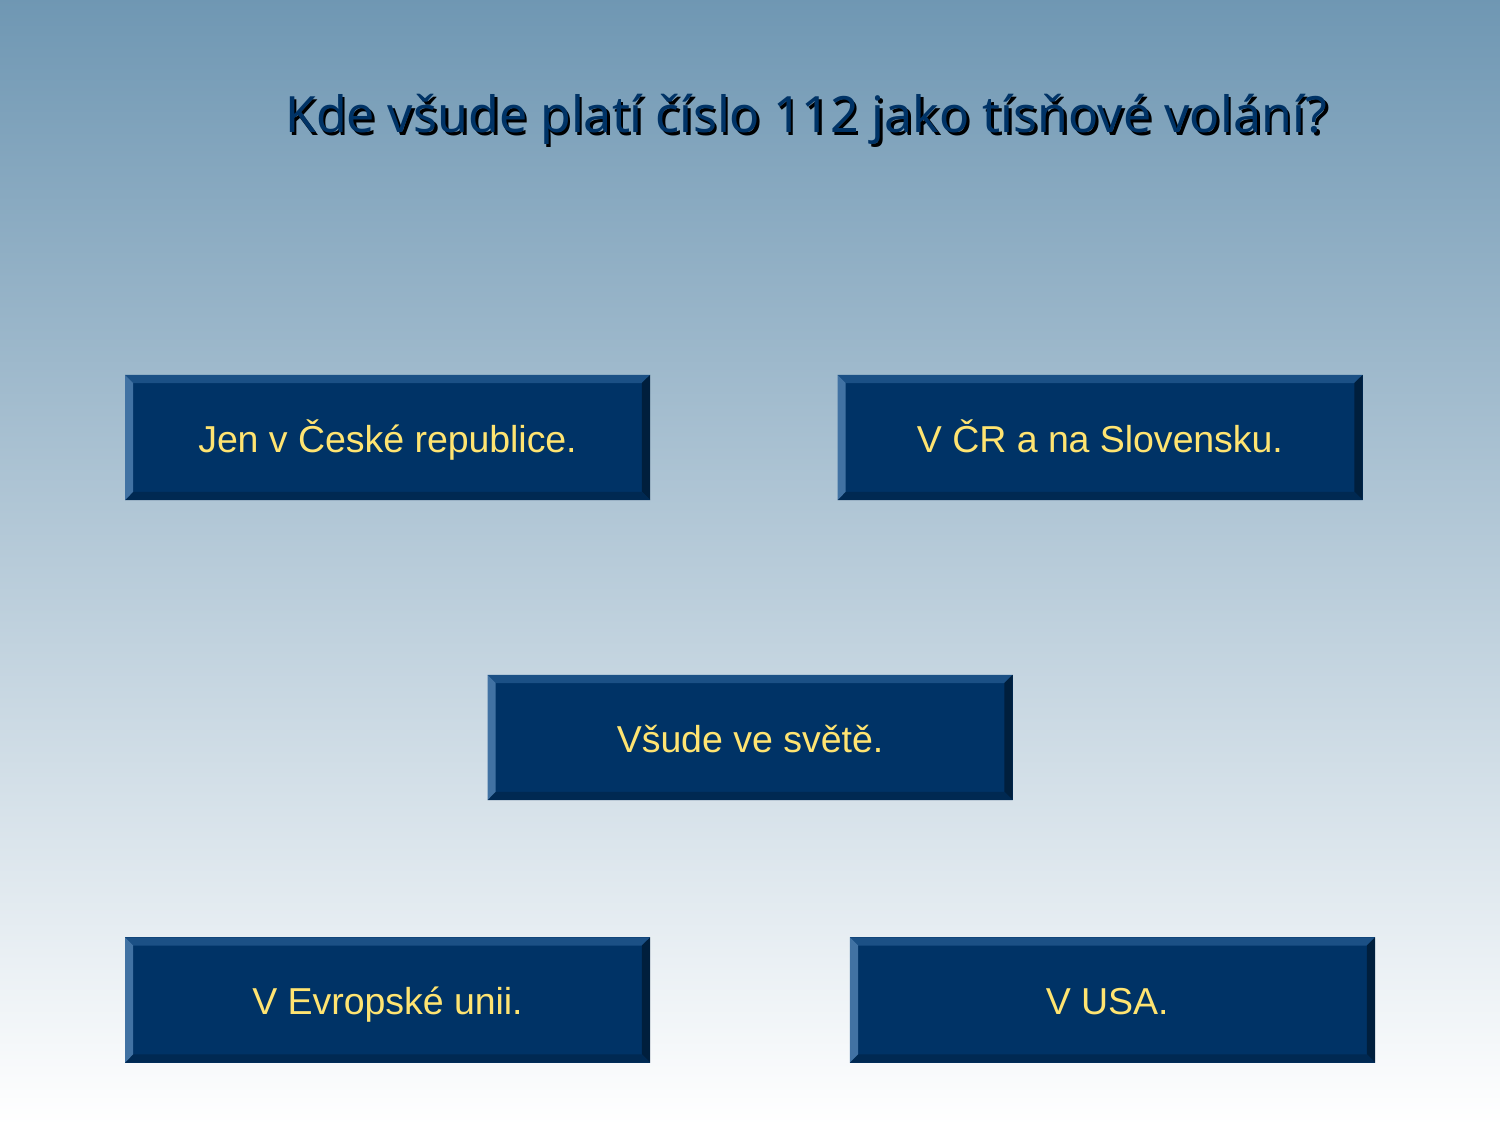

# Kde všude platí číslo 112 jako tísňové volání?
Jen v České republice.
V ČR a na Slovensku.
Všude ve světě.
V Evropské unii.
V USA.